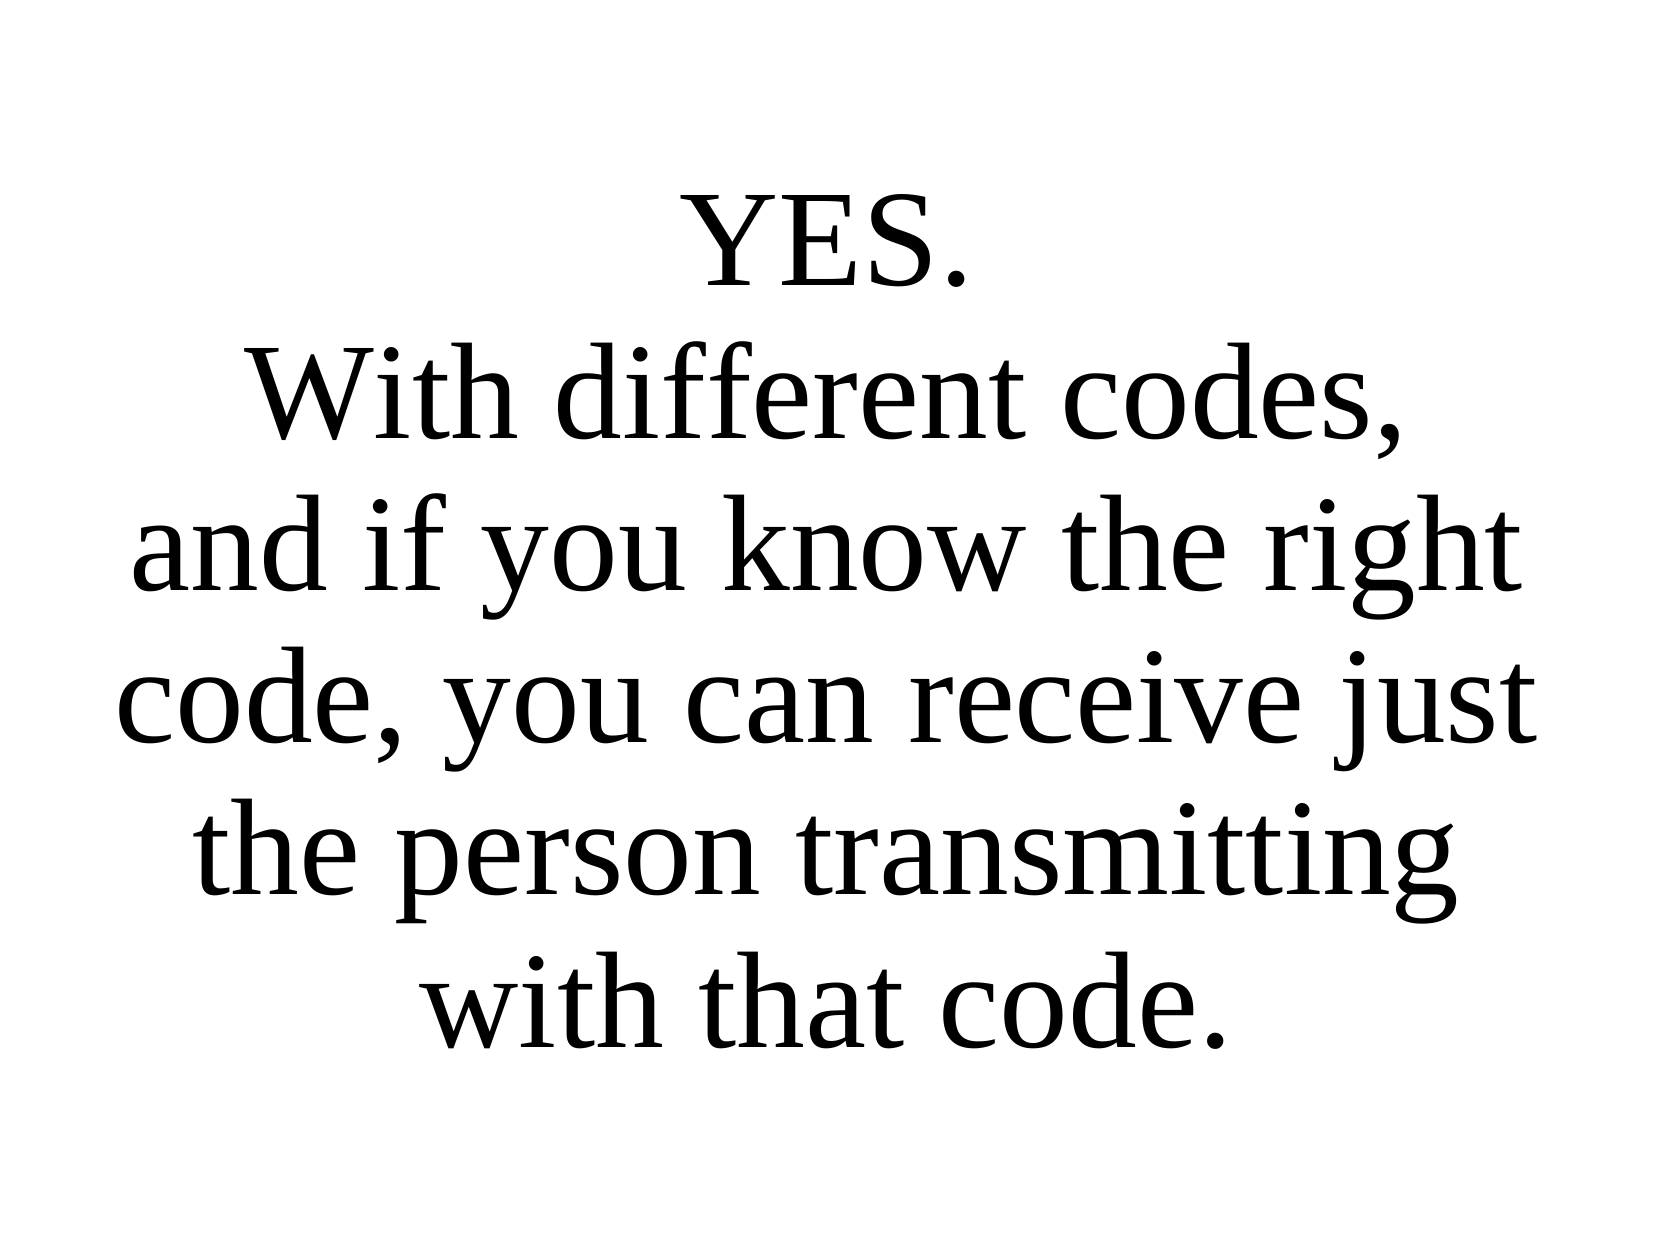

# YES.
With different codes,
and if you know the right code, you can receive just the person transmitting with that code.